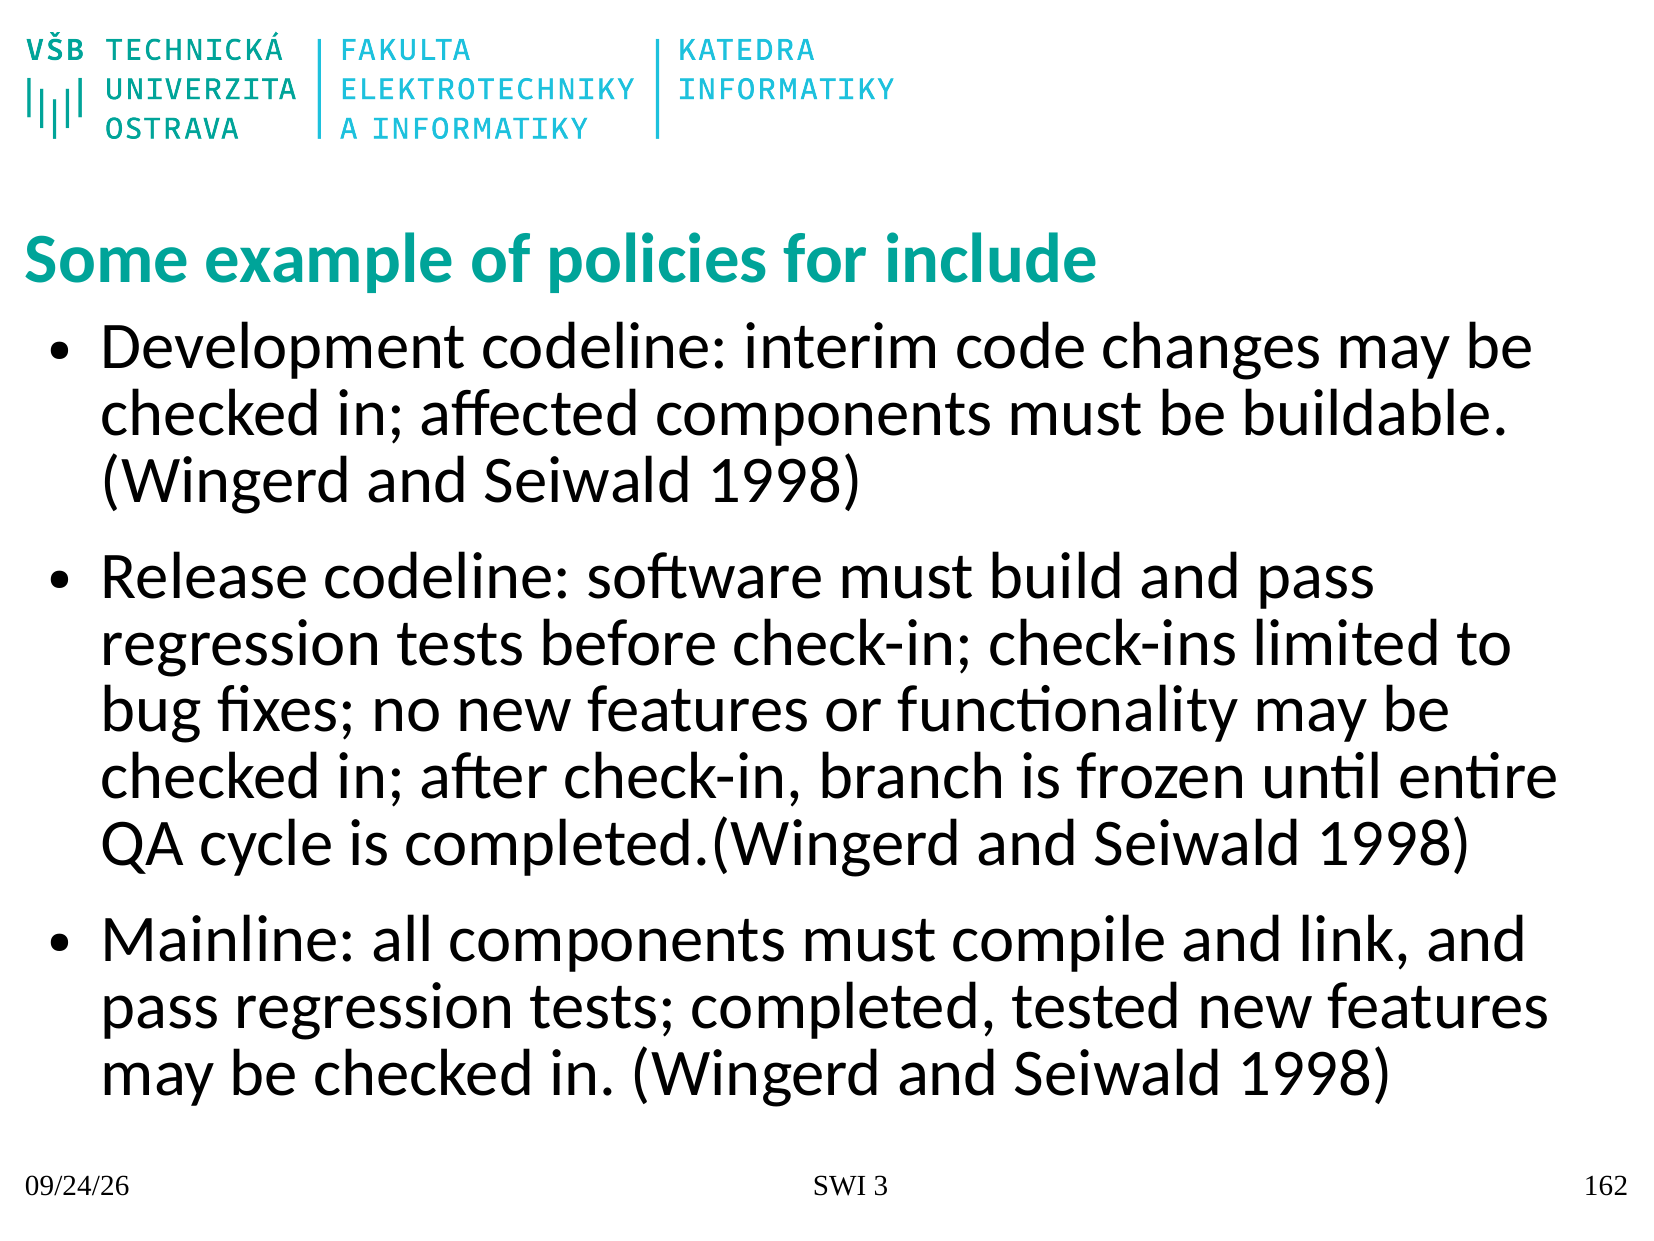

# Some example of policies for include
Development codeline: interim code changes may be checked in; affected components must be buildable. (Wingerd and Seiwald 1998)
Release codeline: software must build and pass regression tests before check-in; check-ins limited to bug fixes; no new features or functionality may be checked in; after check-in, branch is frozen until entire QA cycle is completed.(Wingerd and Seiwald 1998)
Mainline: all components must compile and link, and pass regression tests; completed, tested new features may be checked in. (Wingerd and Seiwald 1998)
SWI 3
162